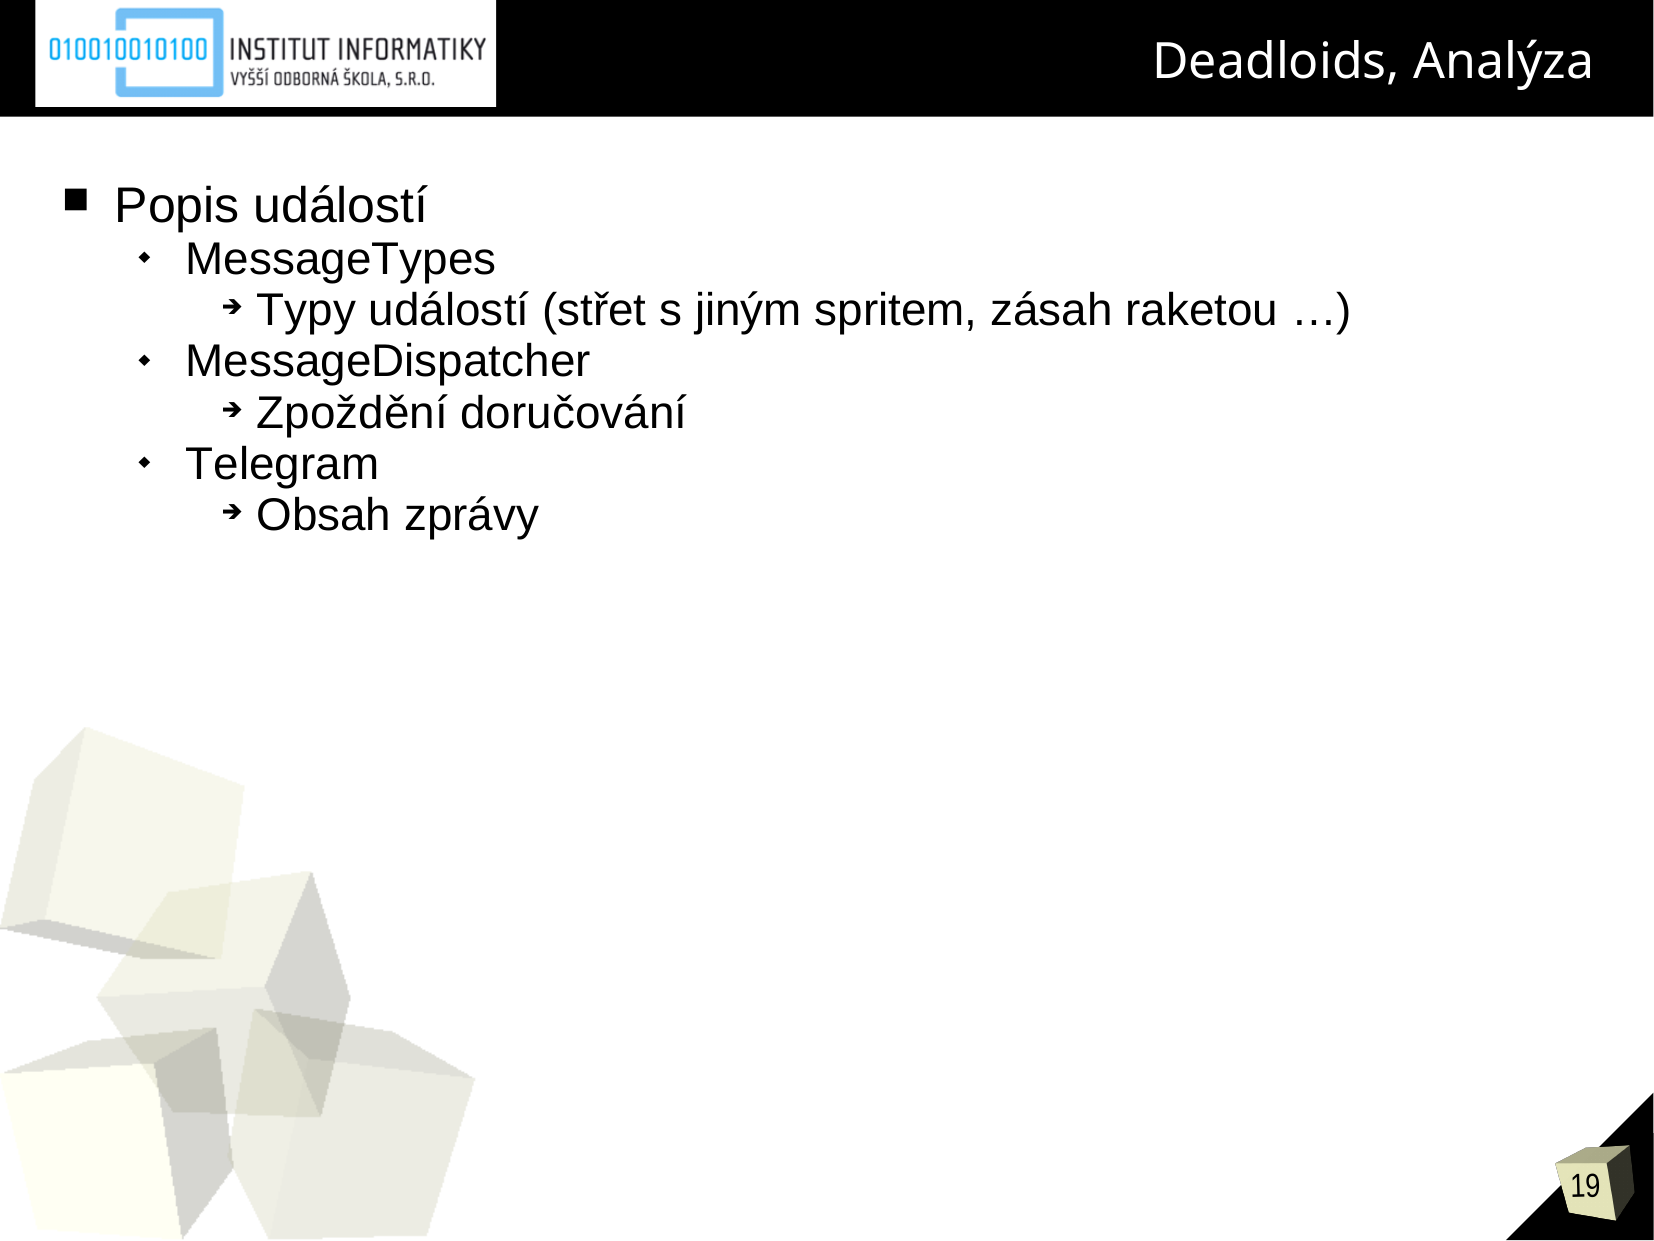

# Deadloids, Analýza
Popis událostí
MessageTypes
Typy událostí (střet s jiným spritem, zásah raketou …)
MessageDispatcher
Zpoždění doručování
Telegram
Obsah zprávy